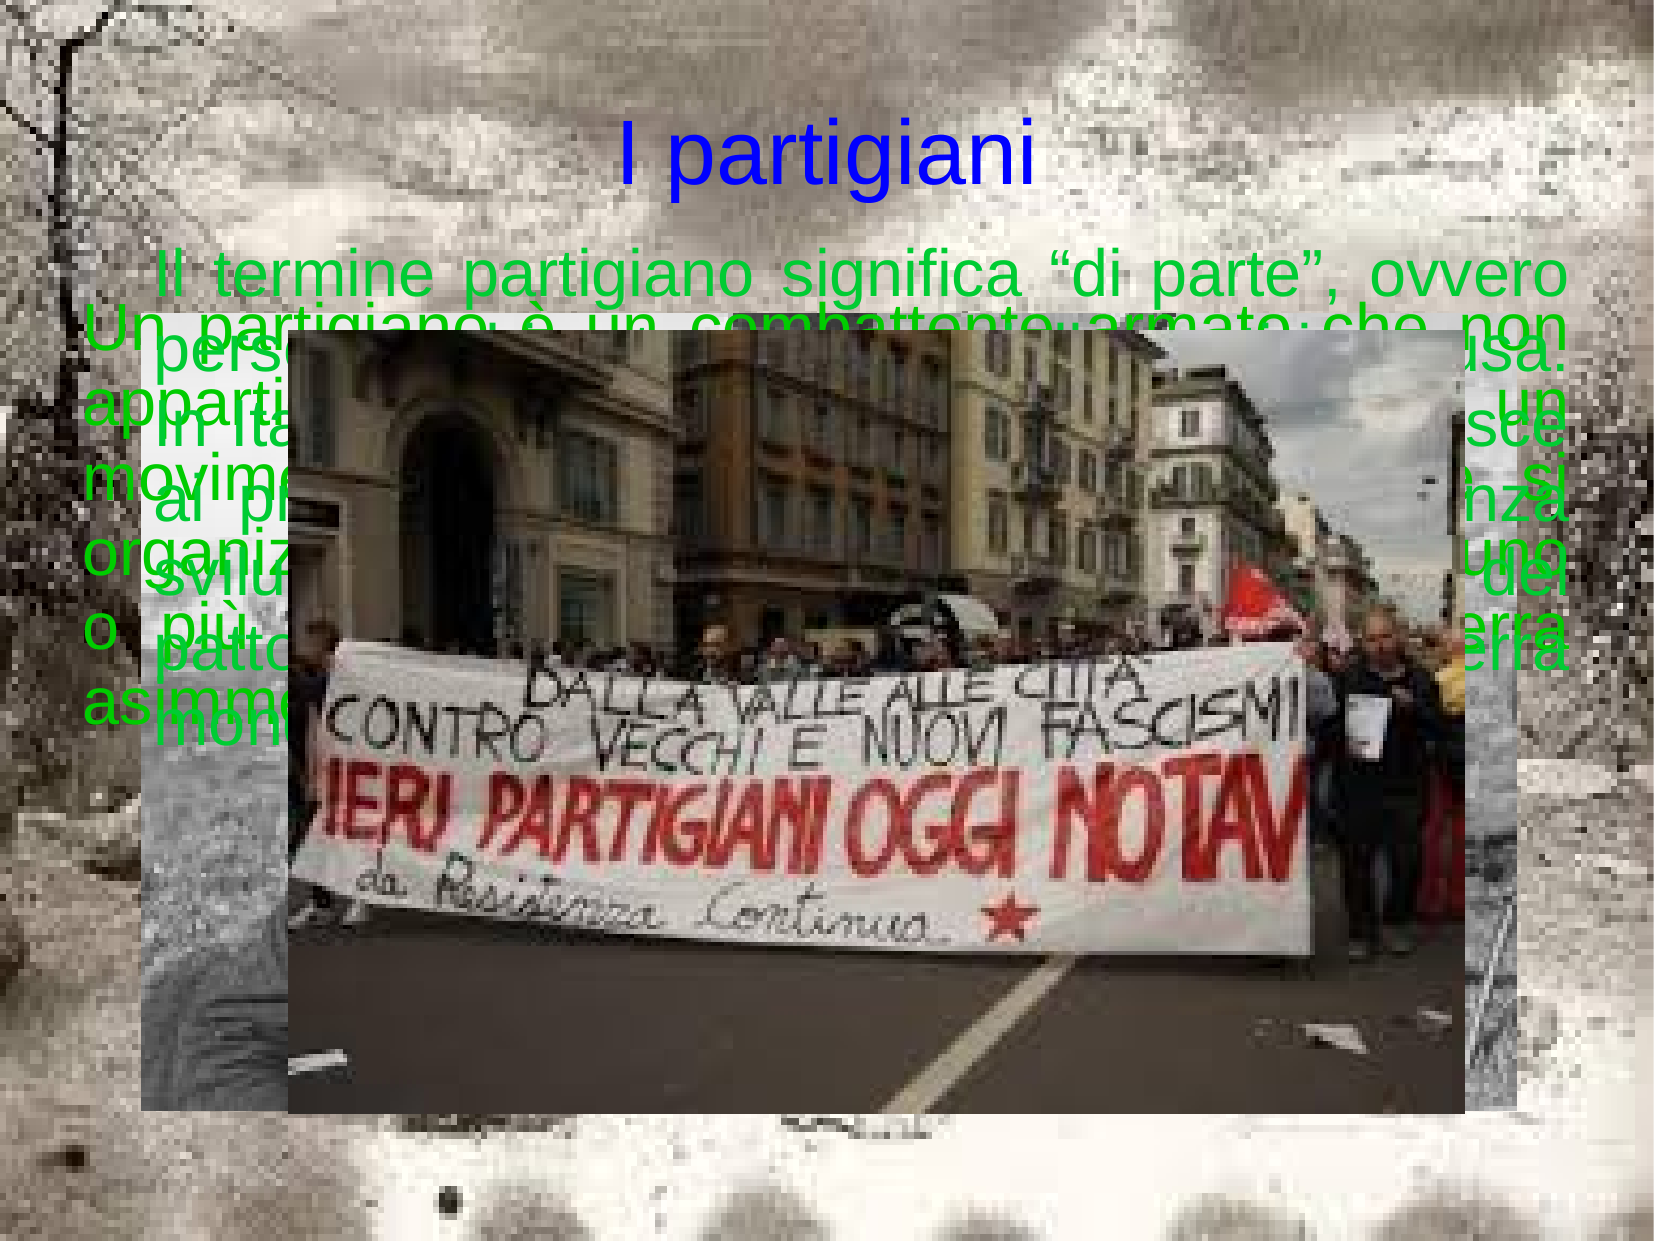

# I partigiani
Il termine partigiano significa “di parte”, ovvero persona schierata con una delle parti in causa. In Italia, con il termine "partigiano" ci si riferisce ai protagonisti del fenomeno della Resistenza sviluppatasi nei paesi occupati dalle truppe del patto tripartito durante la Seconda guerra mondiale.
Un partigiano è un combattente armato che non appartiene ad un esercito regolare ma ad un movimento di resistenza e che solitamente si organizza in bande o gruppi, per fronteggiare uno o più eserciti regolari, ingaggiando una guerra asimmetrica.